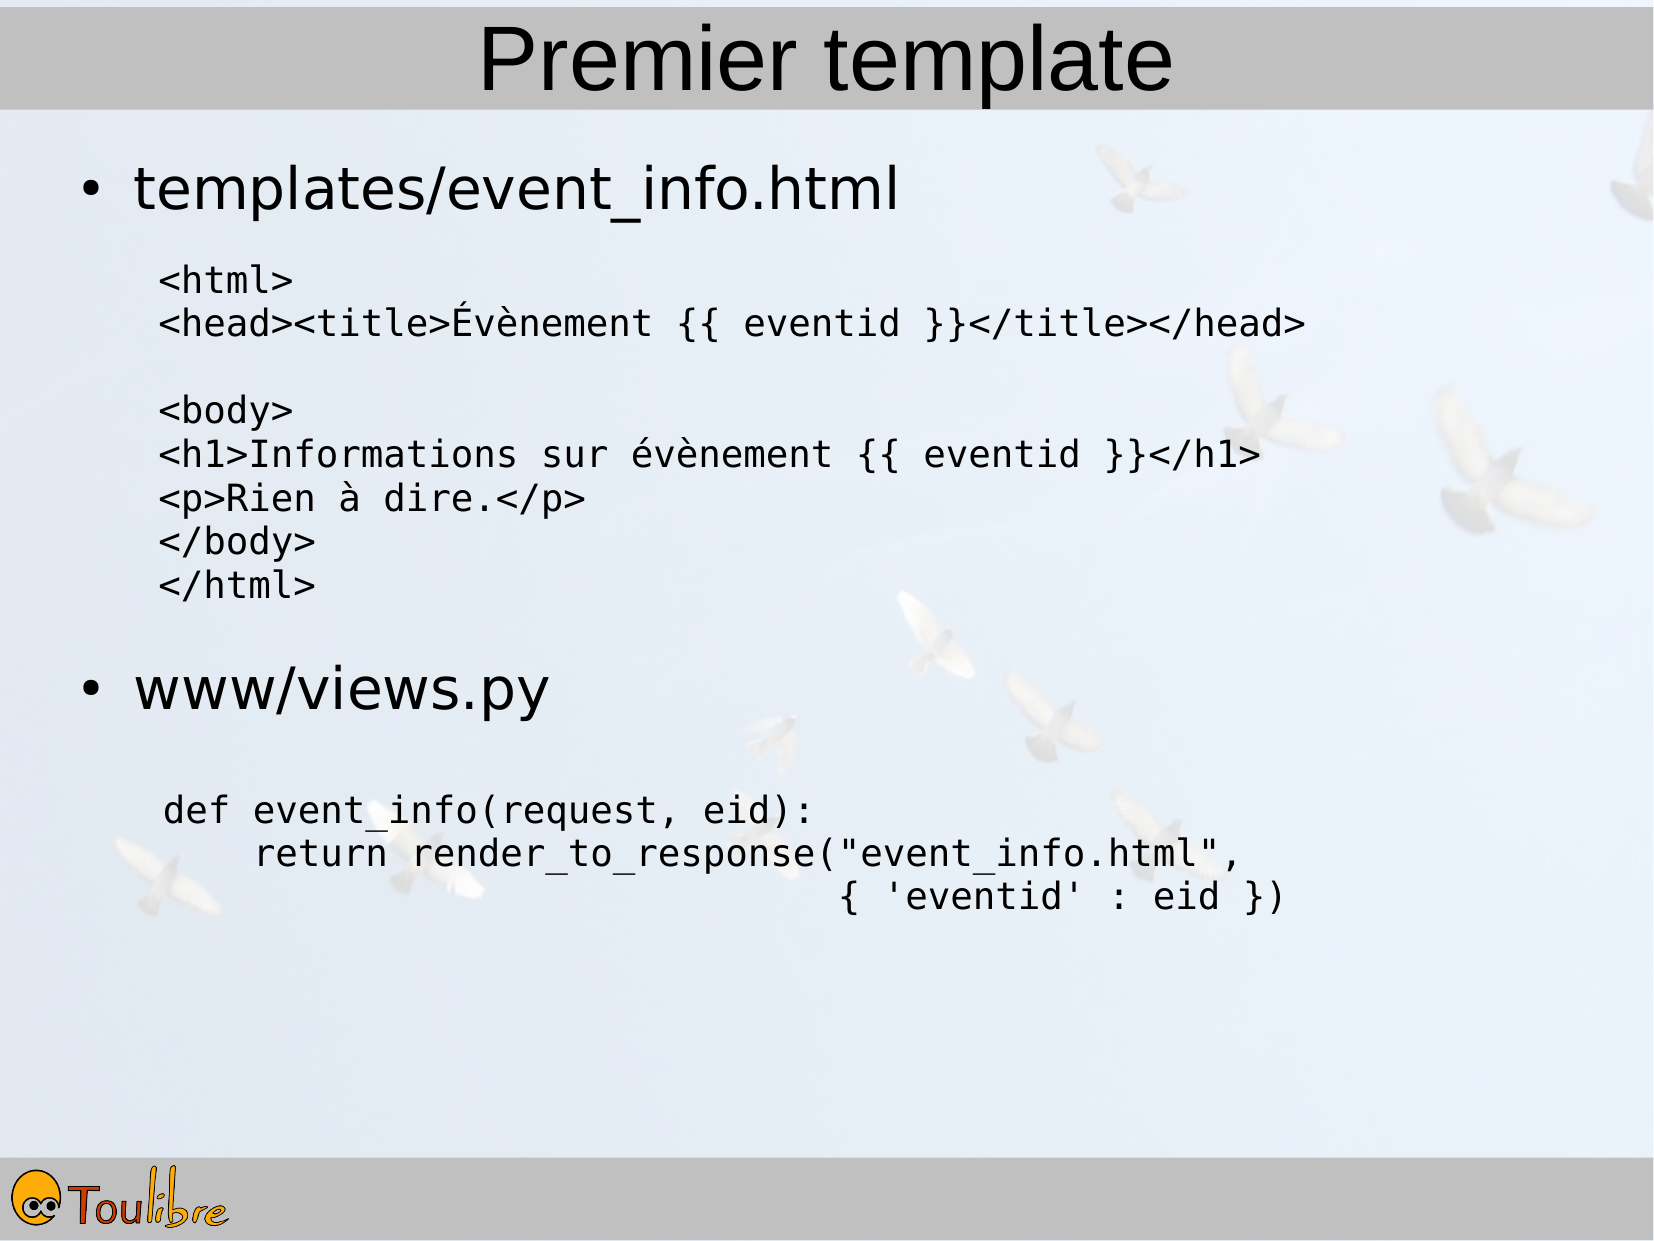

# Premier template
templates/event_info.html
www/views.py
<html>
<head><title>Évènement {{ eventid }}</title></head>
<body>
<h1>Informations sur évènement {{ eventid }}</h1>
<p>Rien à dire.</p>
</body>
</html>
def event_info(request, eid):
 return render_to_response("event_info.html",
 { 'eventid' : eid })